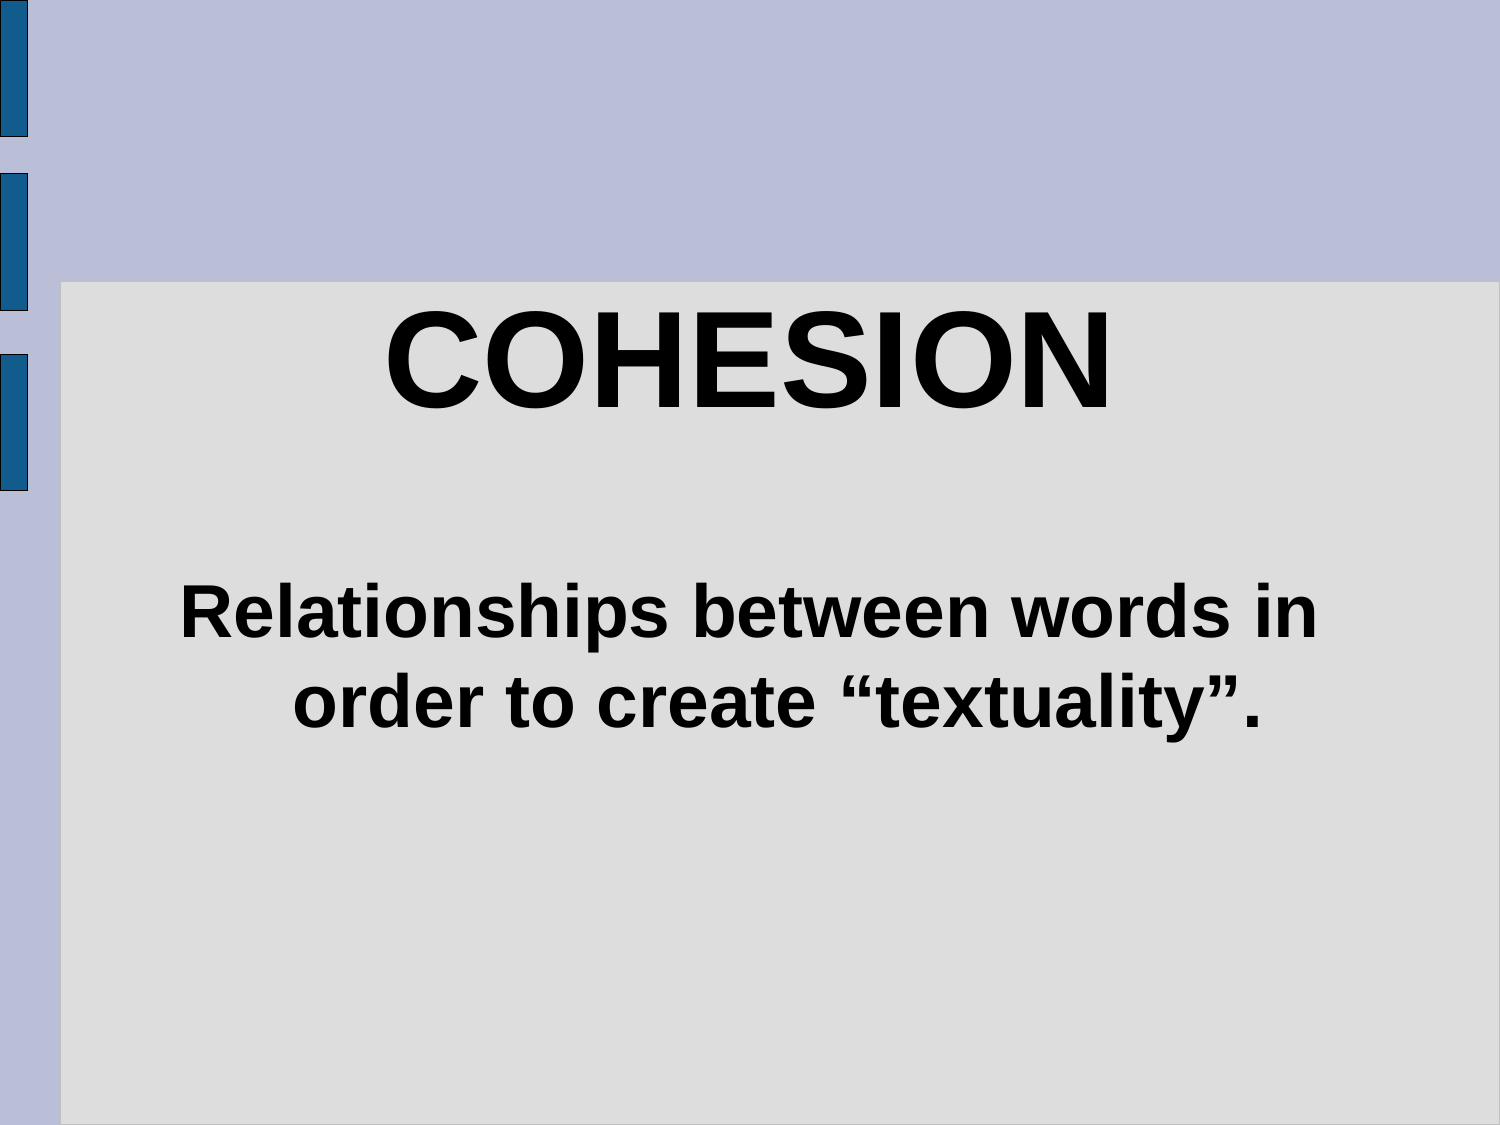

# COHESION
Relationships between words in order to create “textuality”.